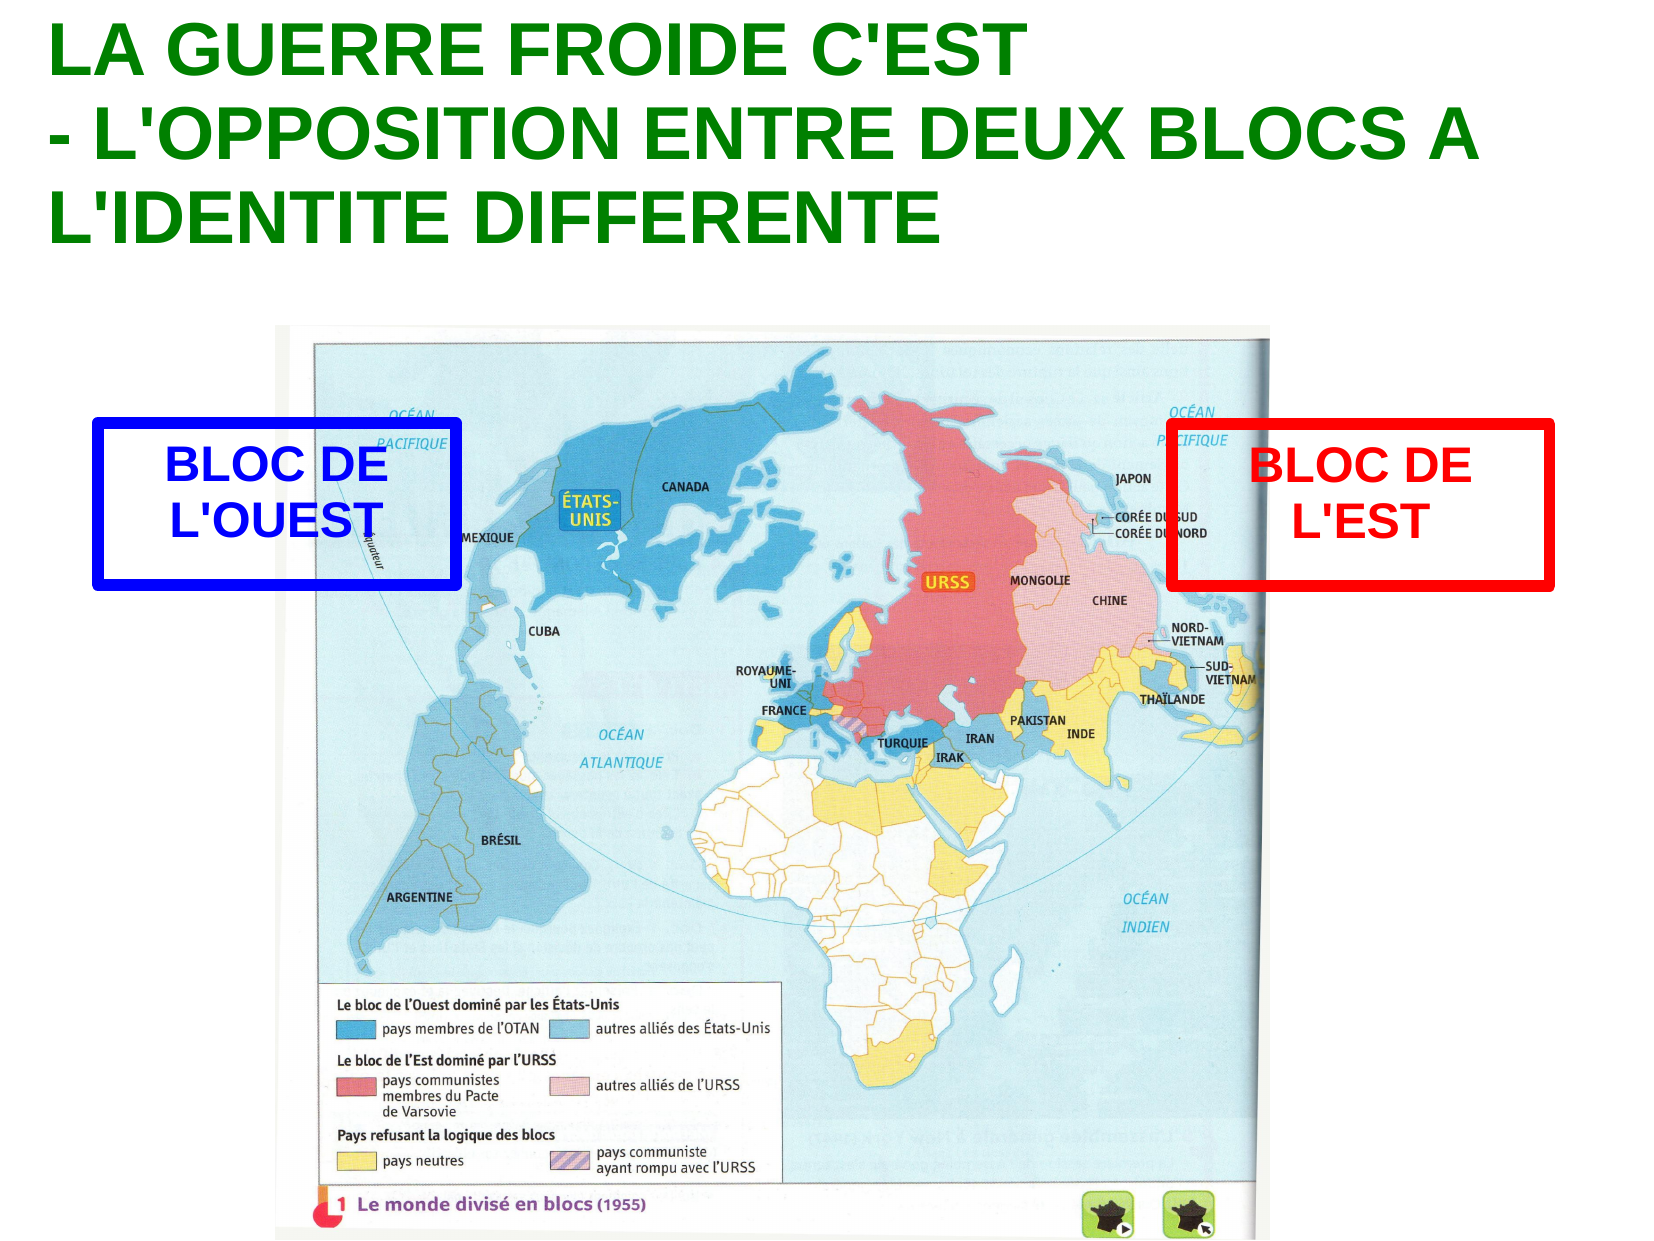

LA GUERRE FROIDE C'EST
- L'OPPOSITION ENTRE DEUX BLOCS A L'IDENTITE DIFFERENTE
BLOC DE L'OUEST
BLOC DE L'EST